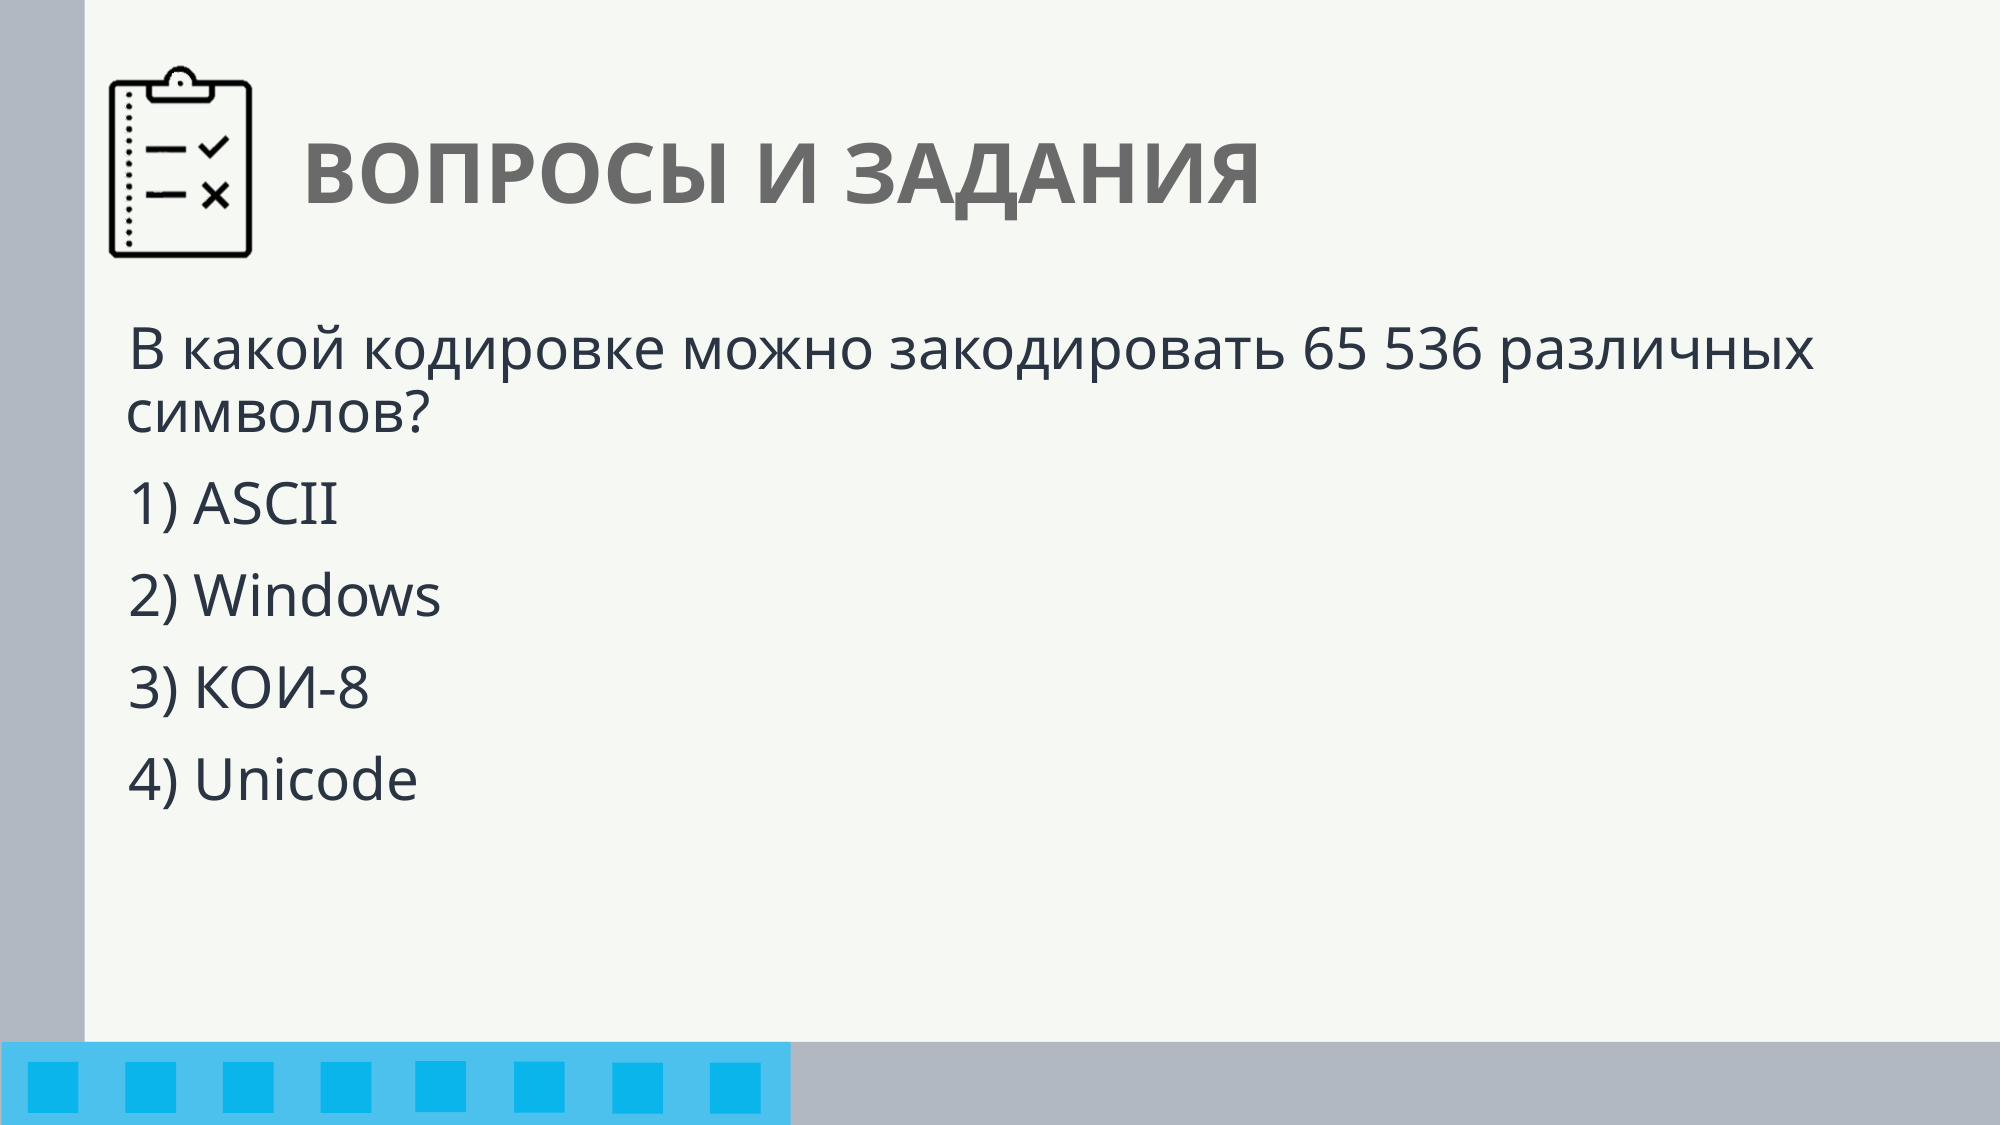

# ВОПРОСЫ И ЗАДАНИЯ
В какой кодировке можно закодировать 65 536 различных символов?
 ASCII
 Windows
 КОИ-8
 Unicode